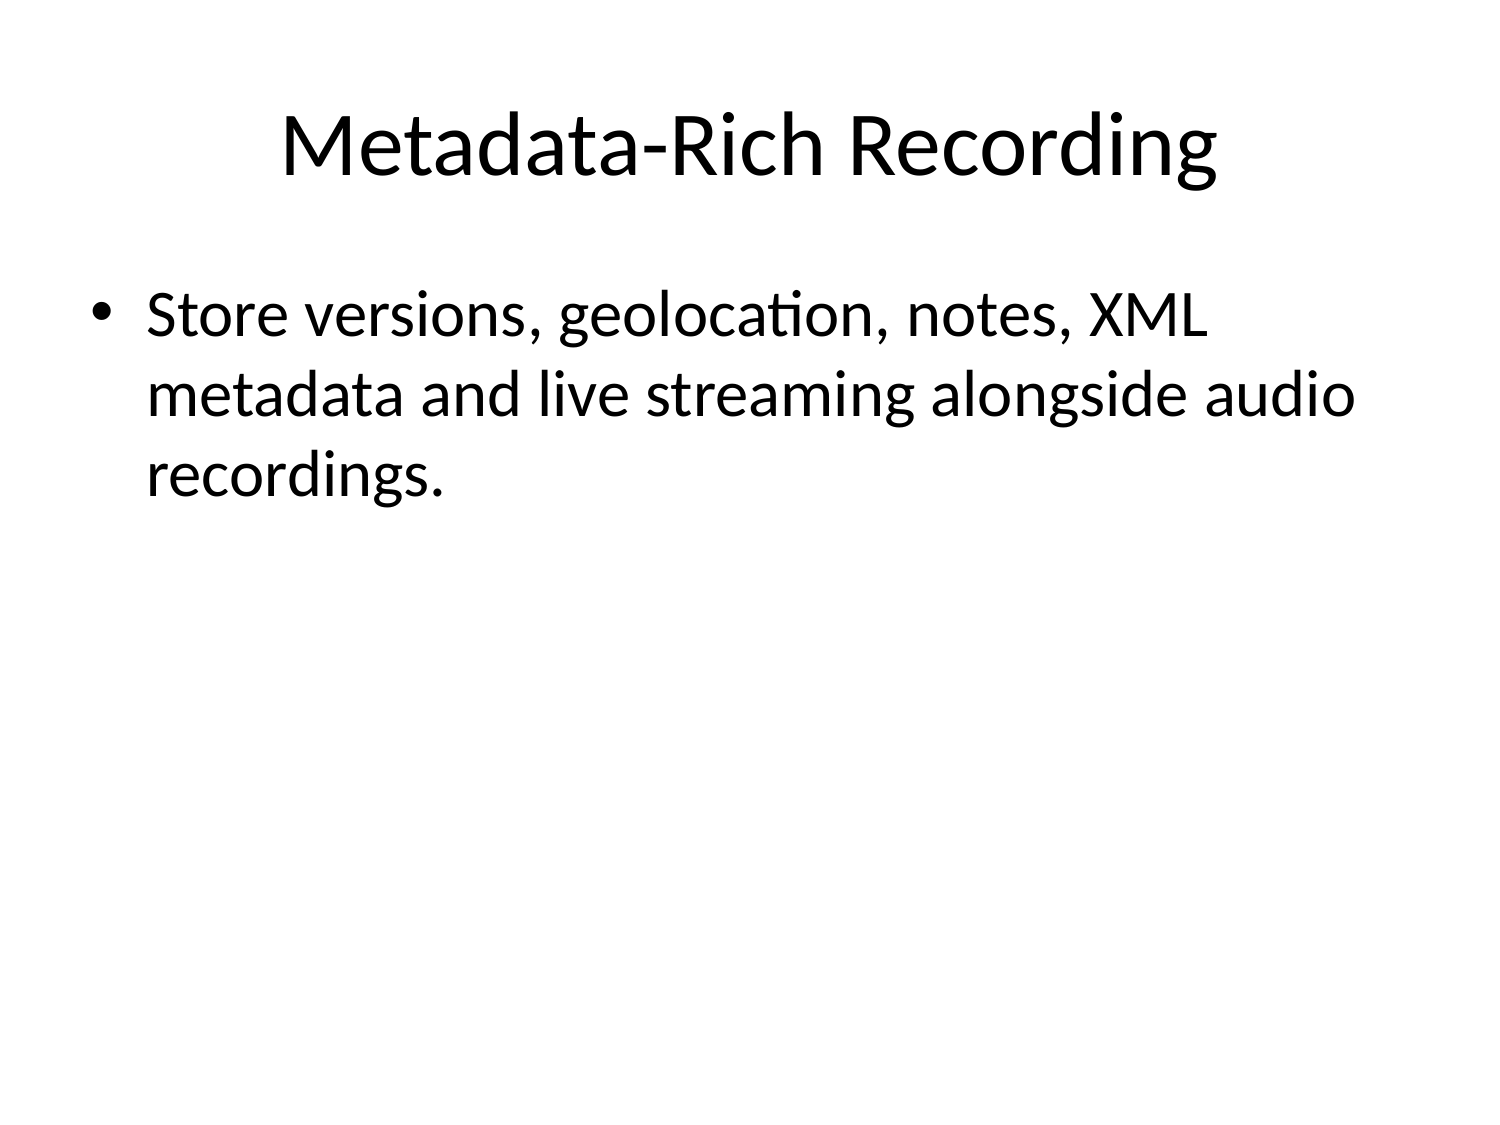

# Metadata-Rich Recording
Store versions, geolocation, notes, XML metadata and live streaming alongside audio recordings.